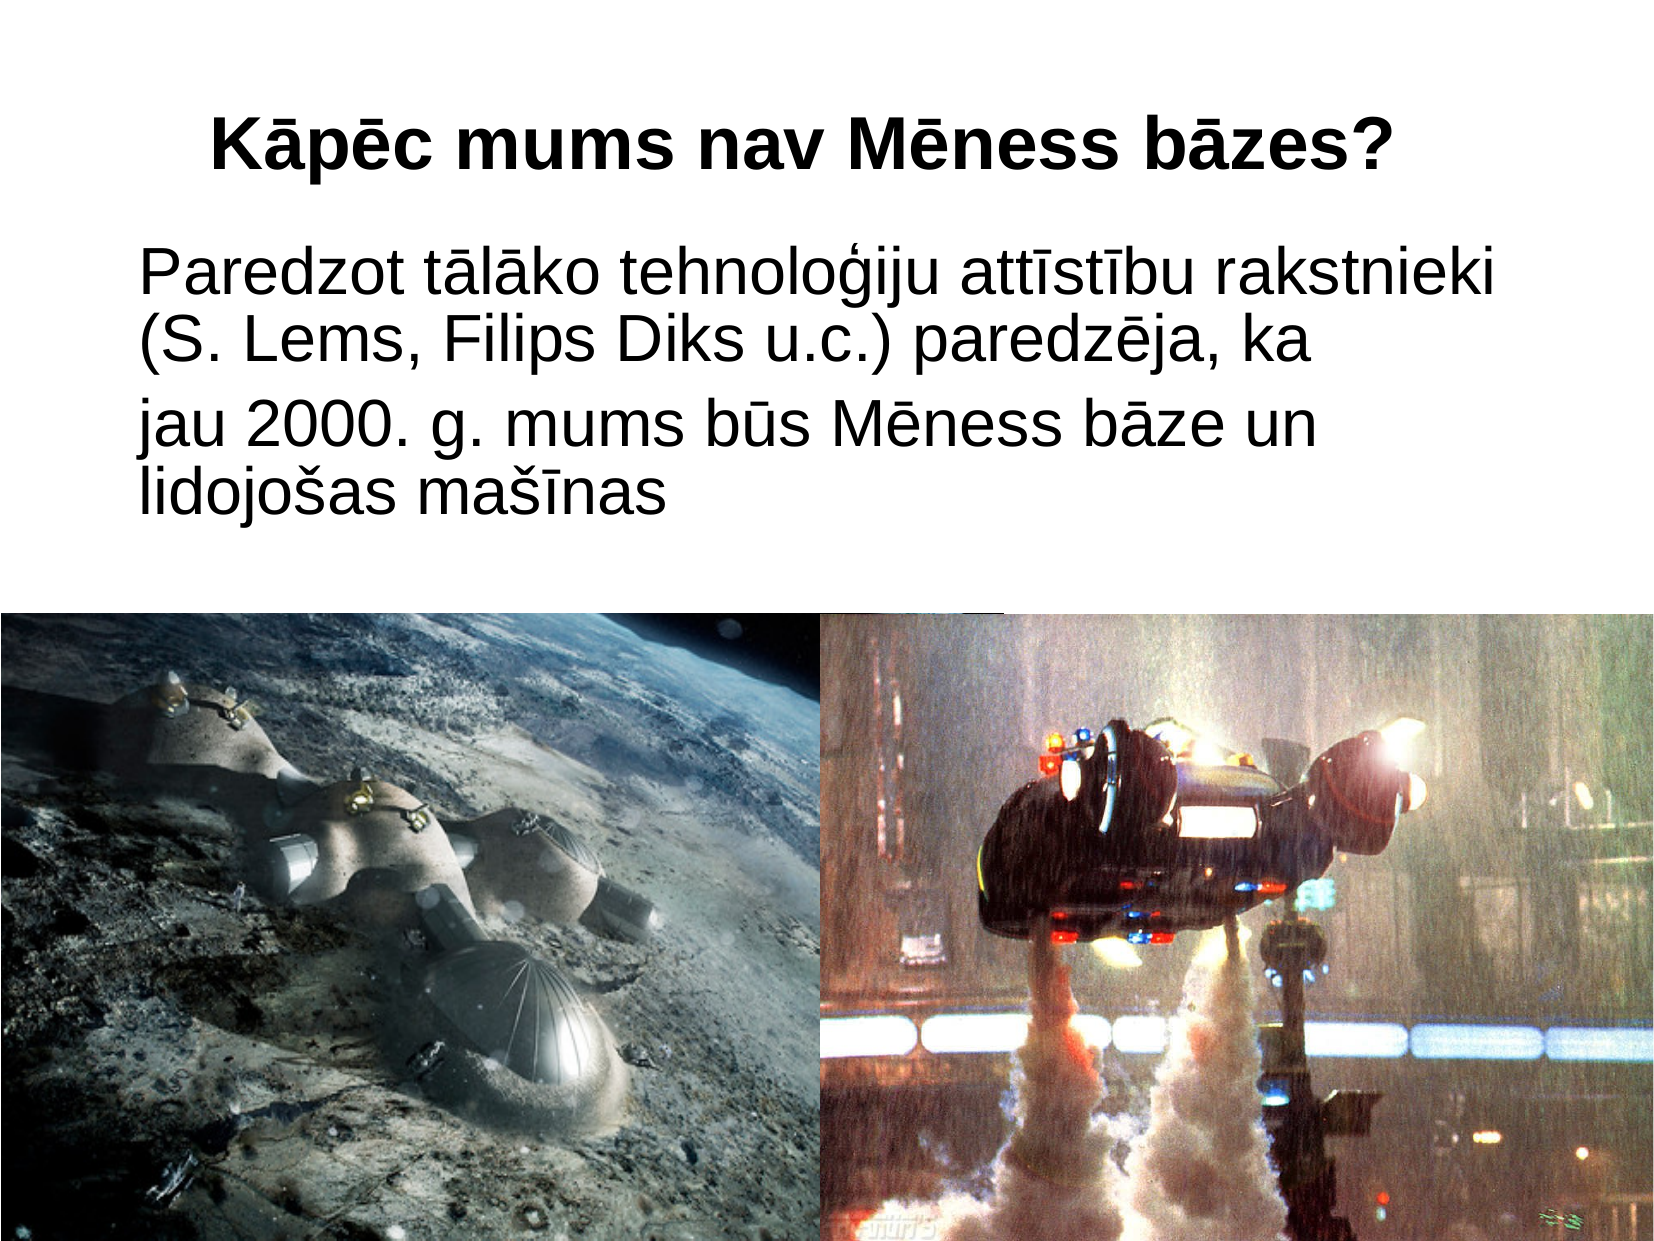

# Kāpēc mums nav Mēness bāzes?
Paredzot tālāko tehnoloģiju attīstību rakstnieki (S. Lems, Filips Diks u.c.) paredzēja, ka
jau 2000. g. mums būs Mēness bāze un lidojošas mašīnas